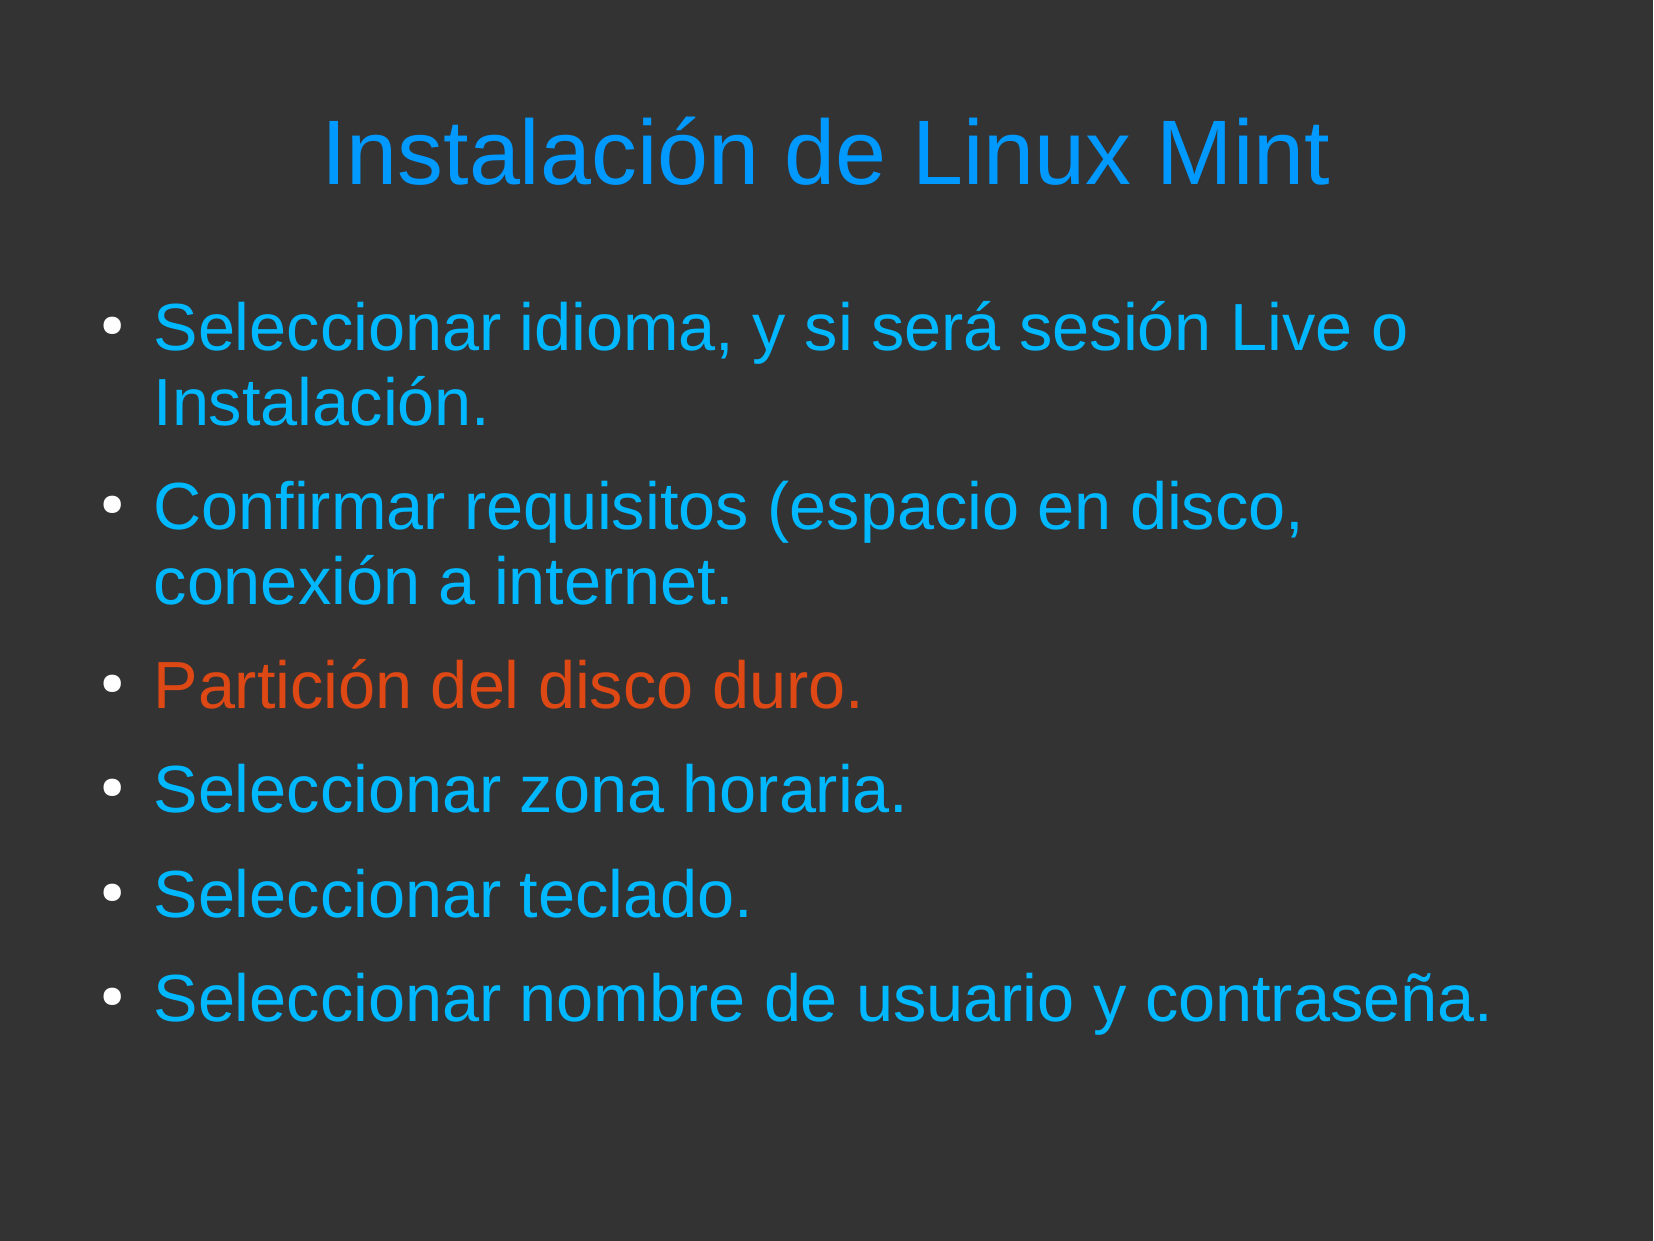

# Instalación de Linux Mint
Seleccionar idioma, y si será sesión Live o Instalación.
Confirmar requisitos (espacio en disco, conexión a internet.
Partición del disco duro.
Seleccionar zona horaria.
Seleccionar teclado.
Seleccionar nombre de usuario y contraseña.